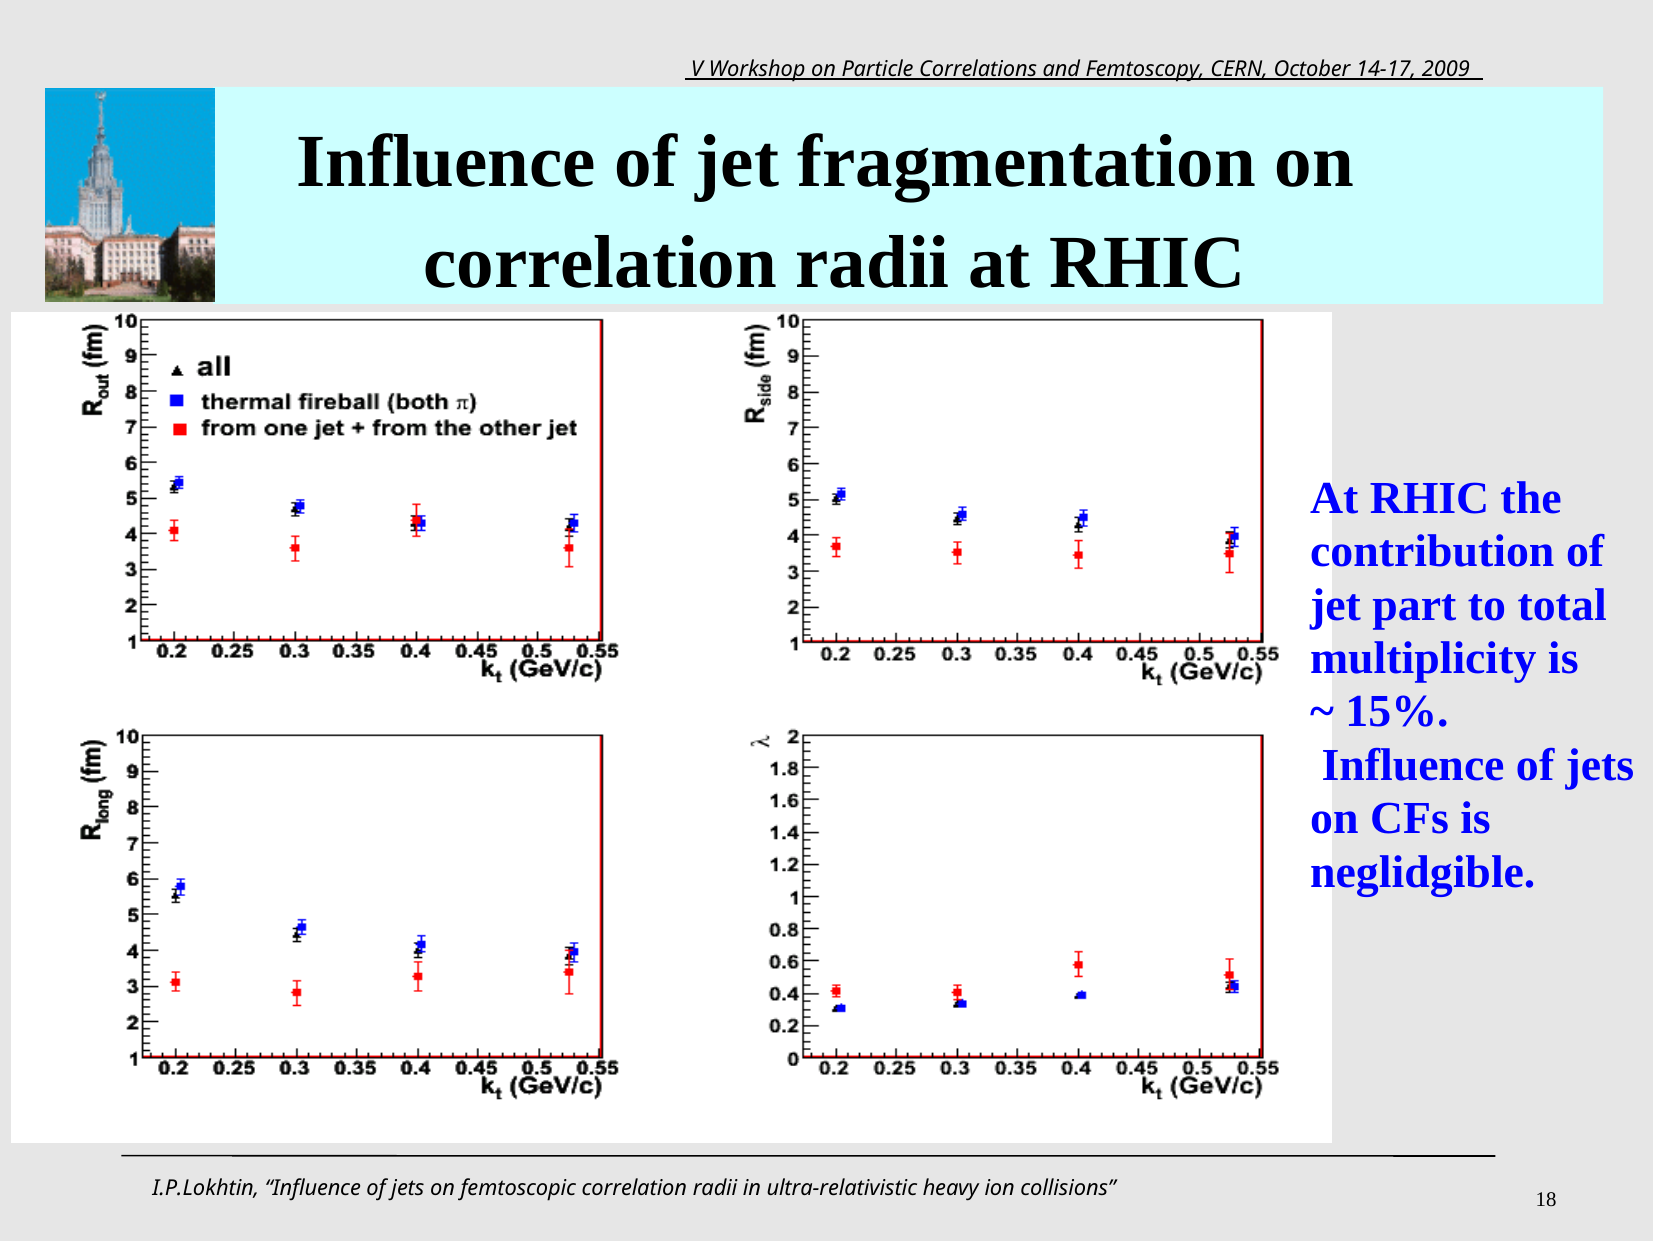

# Influence of jet fragmentation on correlation radii at RHIC
At RHIC the
contribution of
jet part to total
multiplicity is
~ 15%.
 Influence of jets
on CFs is
neglidgible.
At RHIC the
contribution of
jet part to total
multiplicity is
~ 15%.
 Influence of jets
on CFs is
neglidgible.